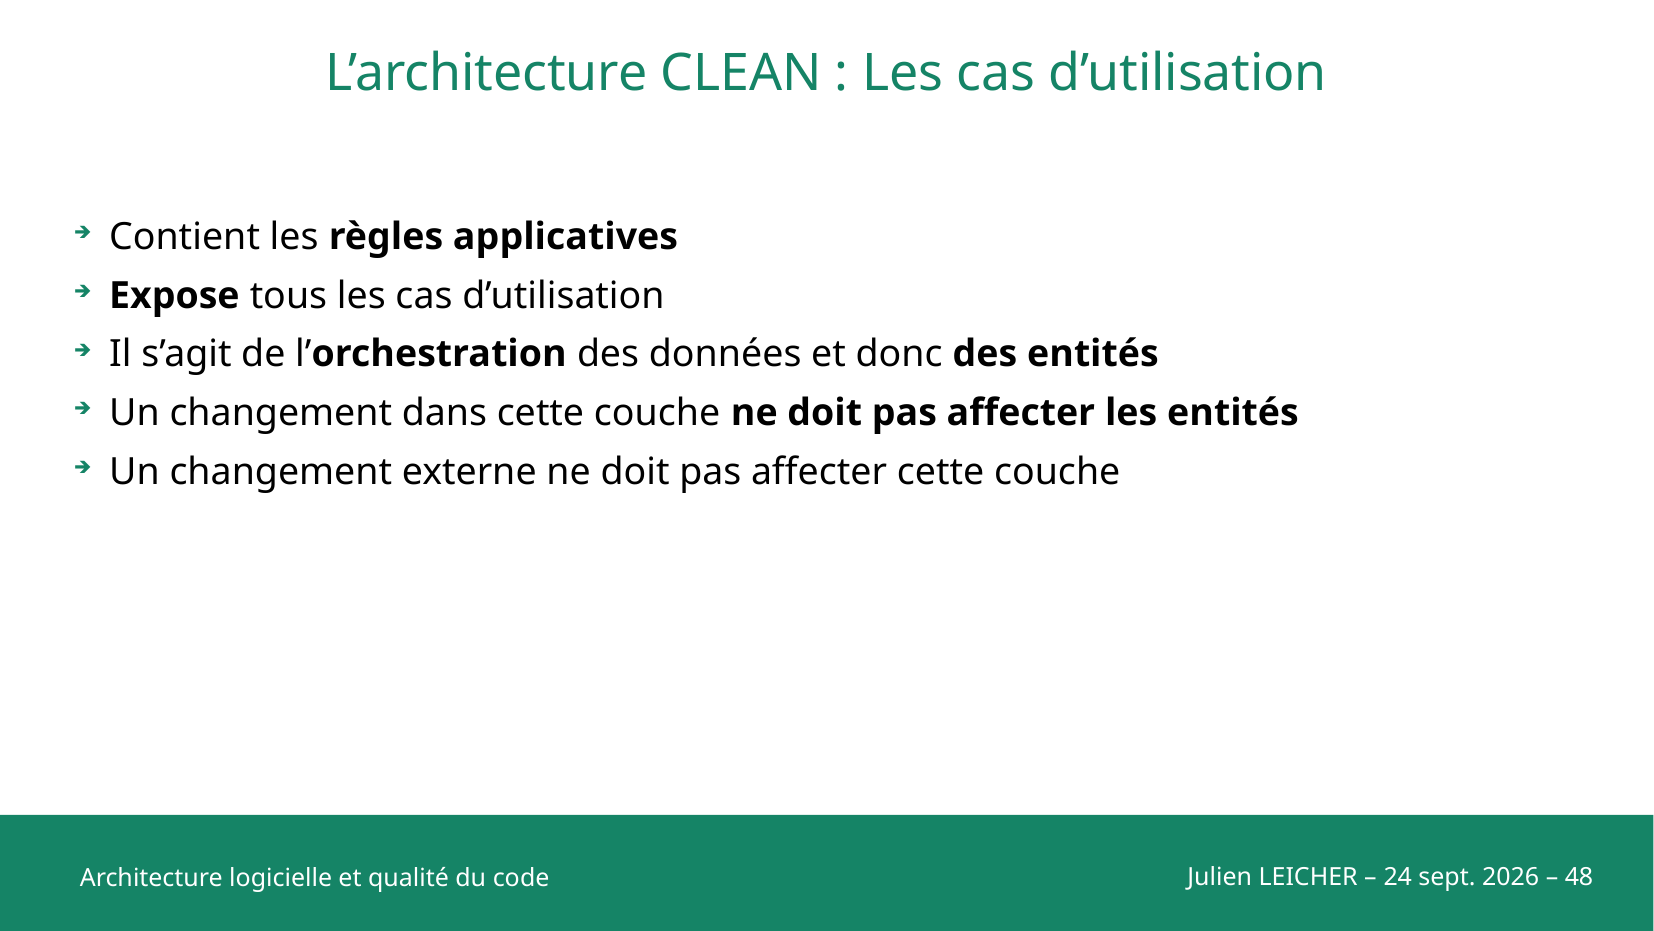

L’architecture CLEAN : Les cas d’utilisation
Contient les règles applicatives
Expose tous les cas d’utilisation
Il s’agit de l’orchestration des données et donc des entités
Un changement dans cette couche ne doit pas affecter les entités
Un changement externe ne doit pas affecter cette couche
Julien LEICHER – –
Architecture logicielle et qualité du code